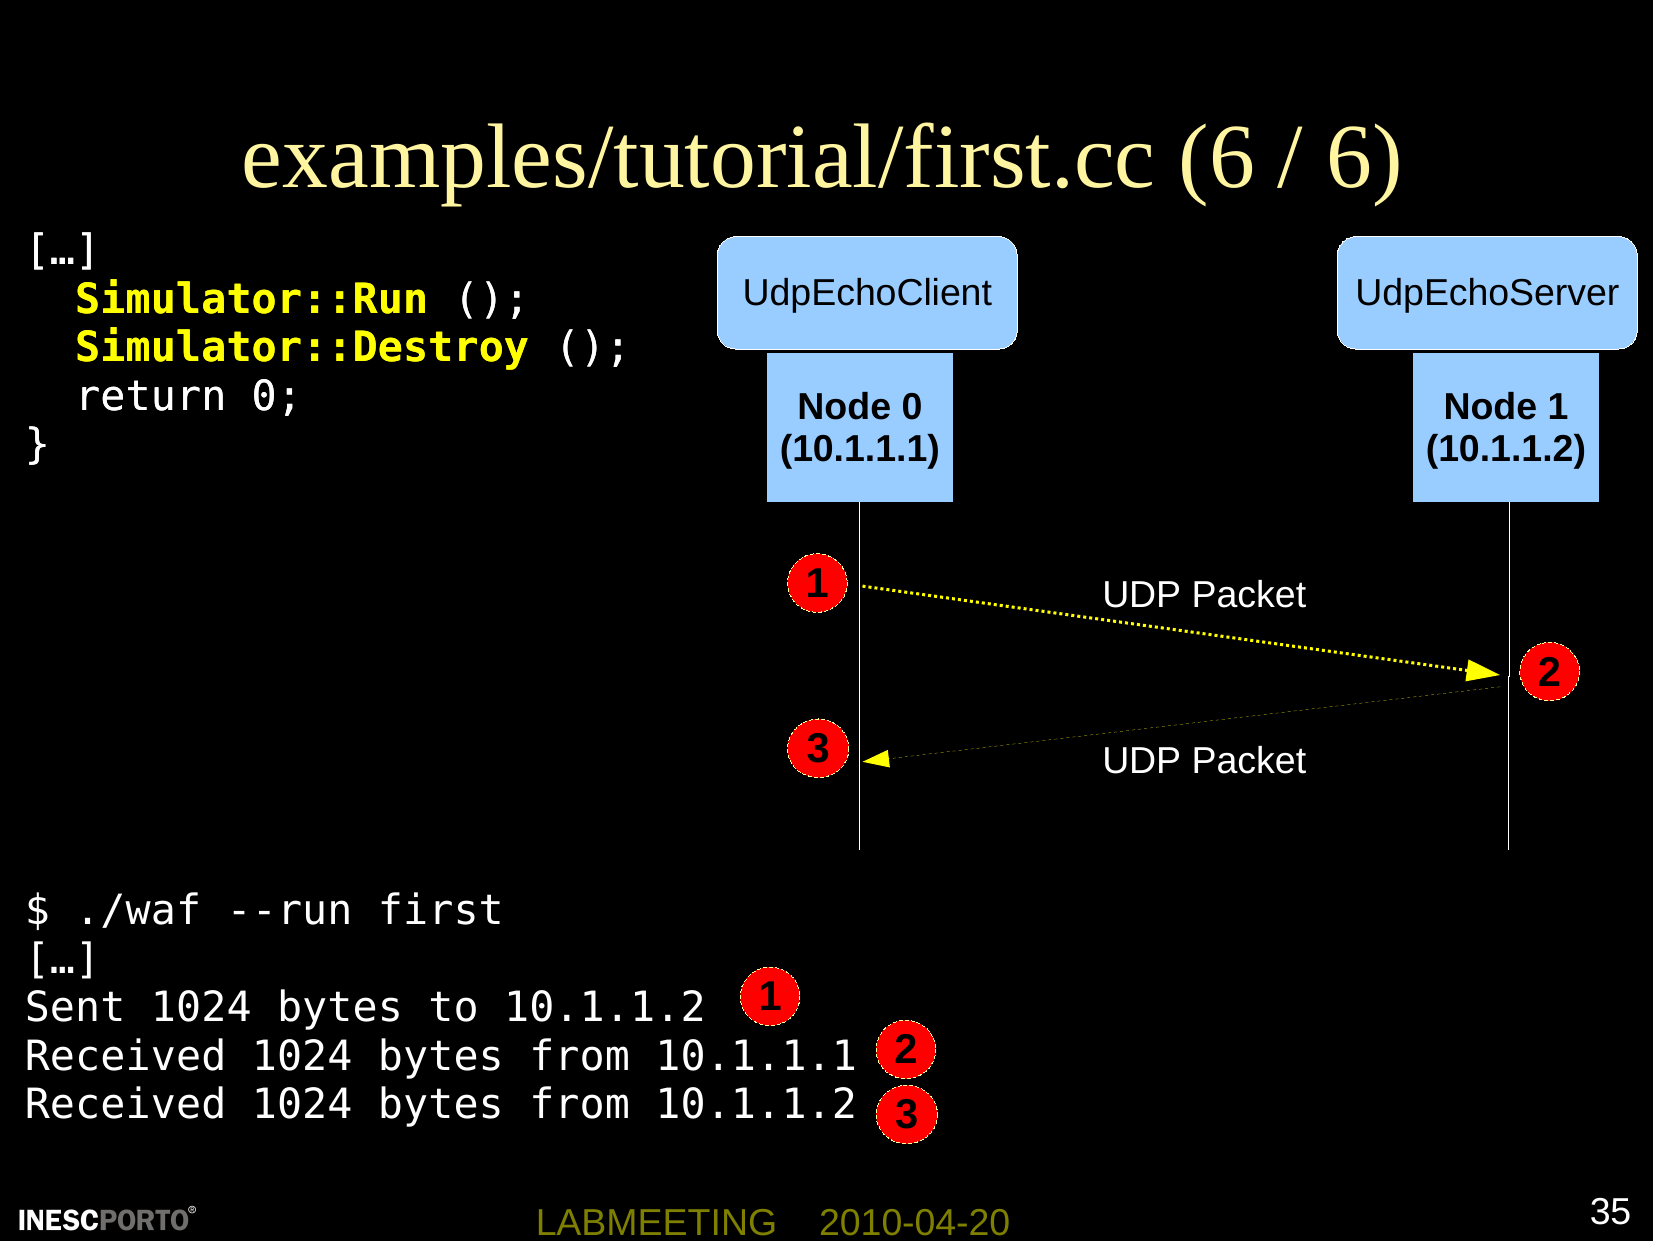

# examples/tutorial/first.cc (6 / 6)
[…]
 Simulator::Run ();
 Simulator::Destroy ();
 return 0;
}
[…]
 Simulator::Run ();
 Simulator::Destroy ();
 return 0;
}
UdpEchoServer
UdpEchoClient
Node 0
(10.1.1.1)
Node 1
(10.1.1.2)
1
UDP Packet
2
3
UDP Packet
$ ./waf --run first
[…]
Sent 1024 bytes to 10.1.1.2
Received 1024 bytes from 10.1.1.1
Received 1024 bytes from 10.1.1.2
1
2
3